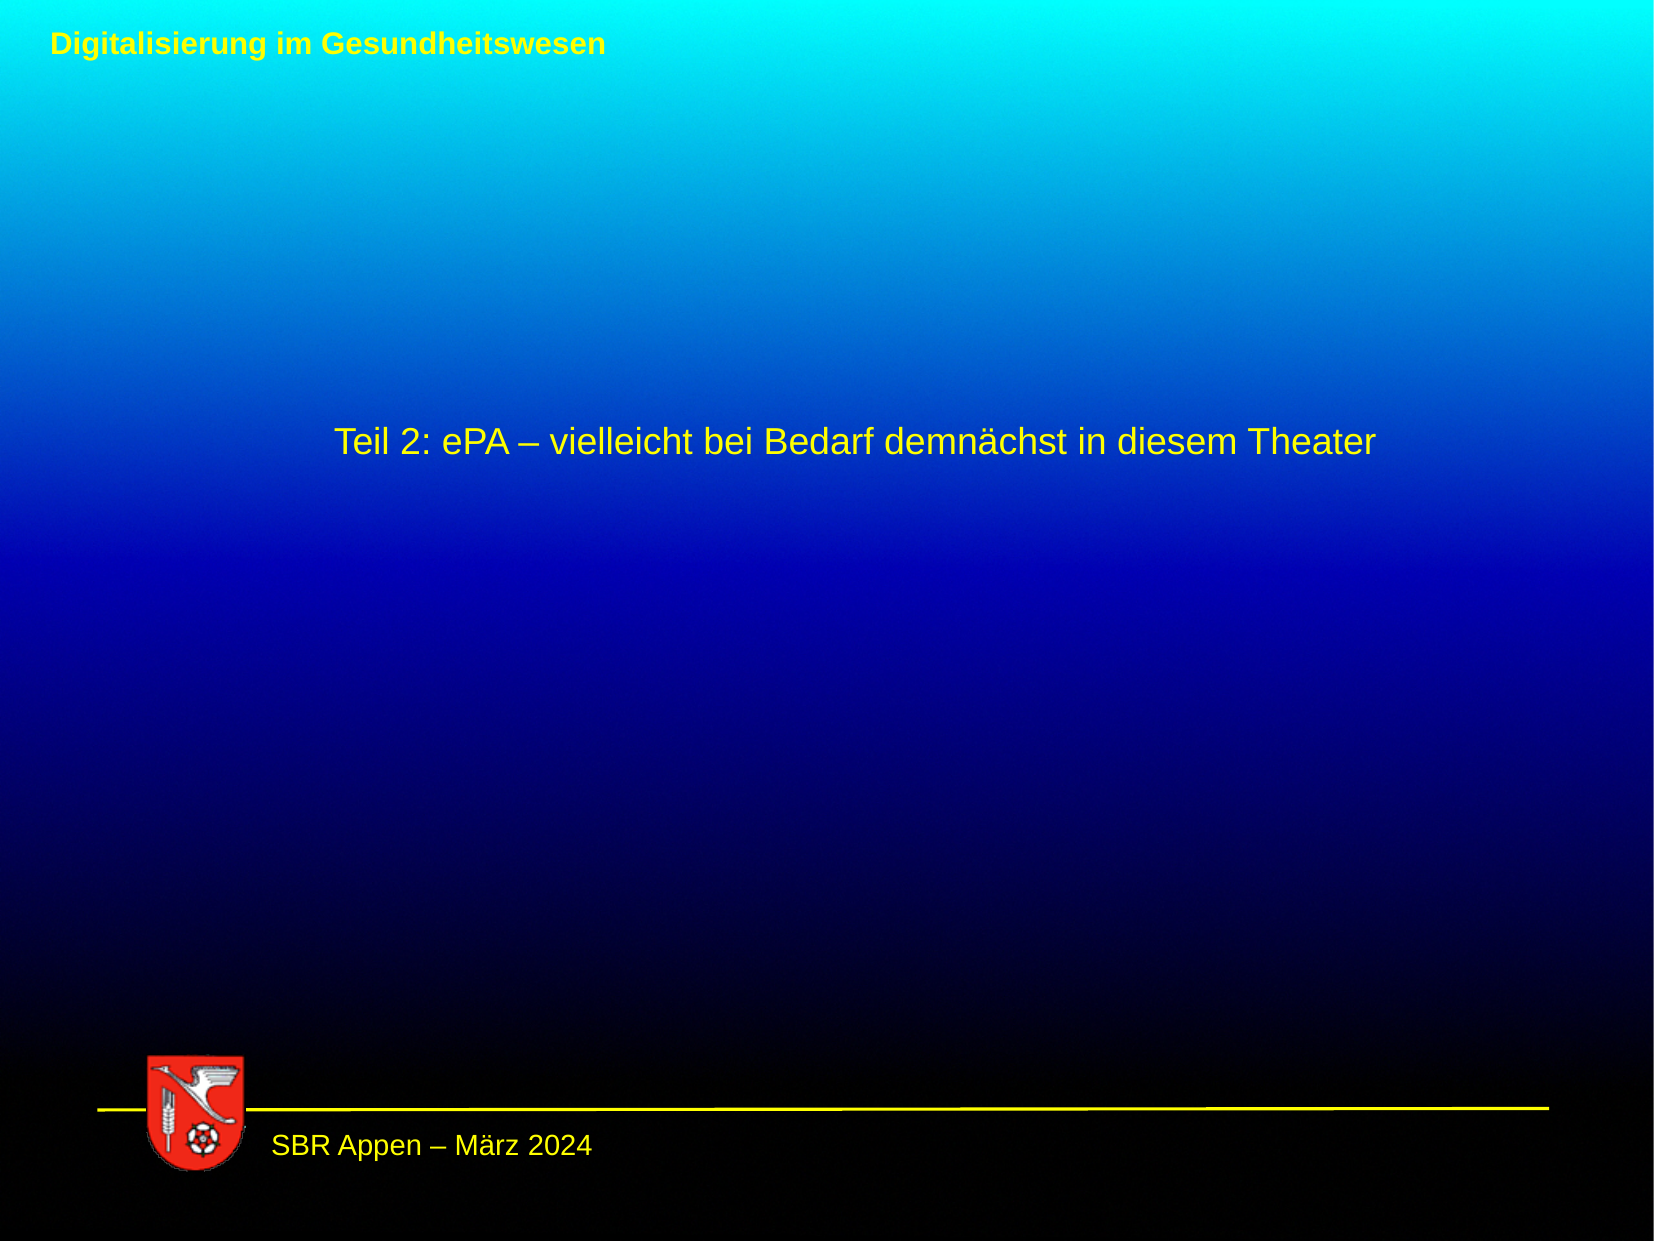

Digitalisierung im Gesundheitswesen
Teil 2: ePA – vielleicht bei Bedarf demnächst in diesem Theater
SBR Appen – März 2024